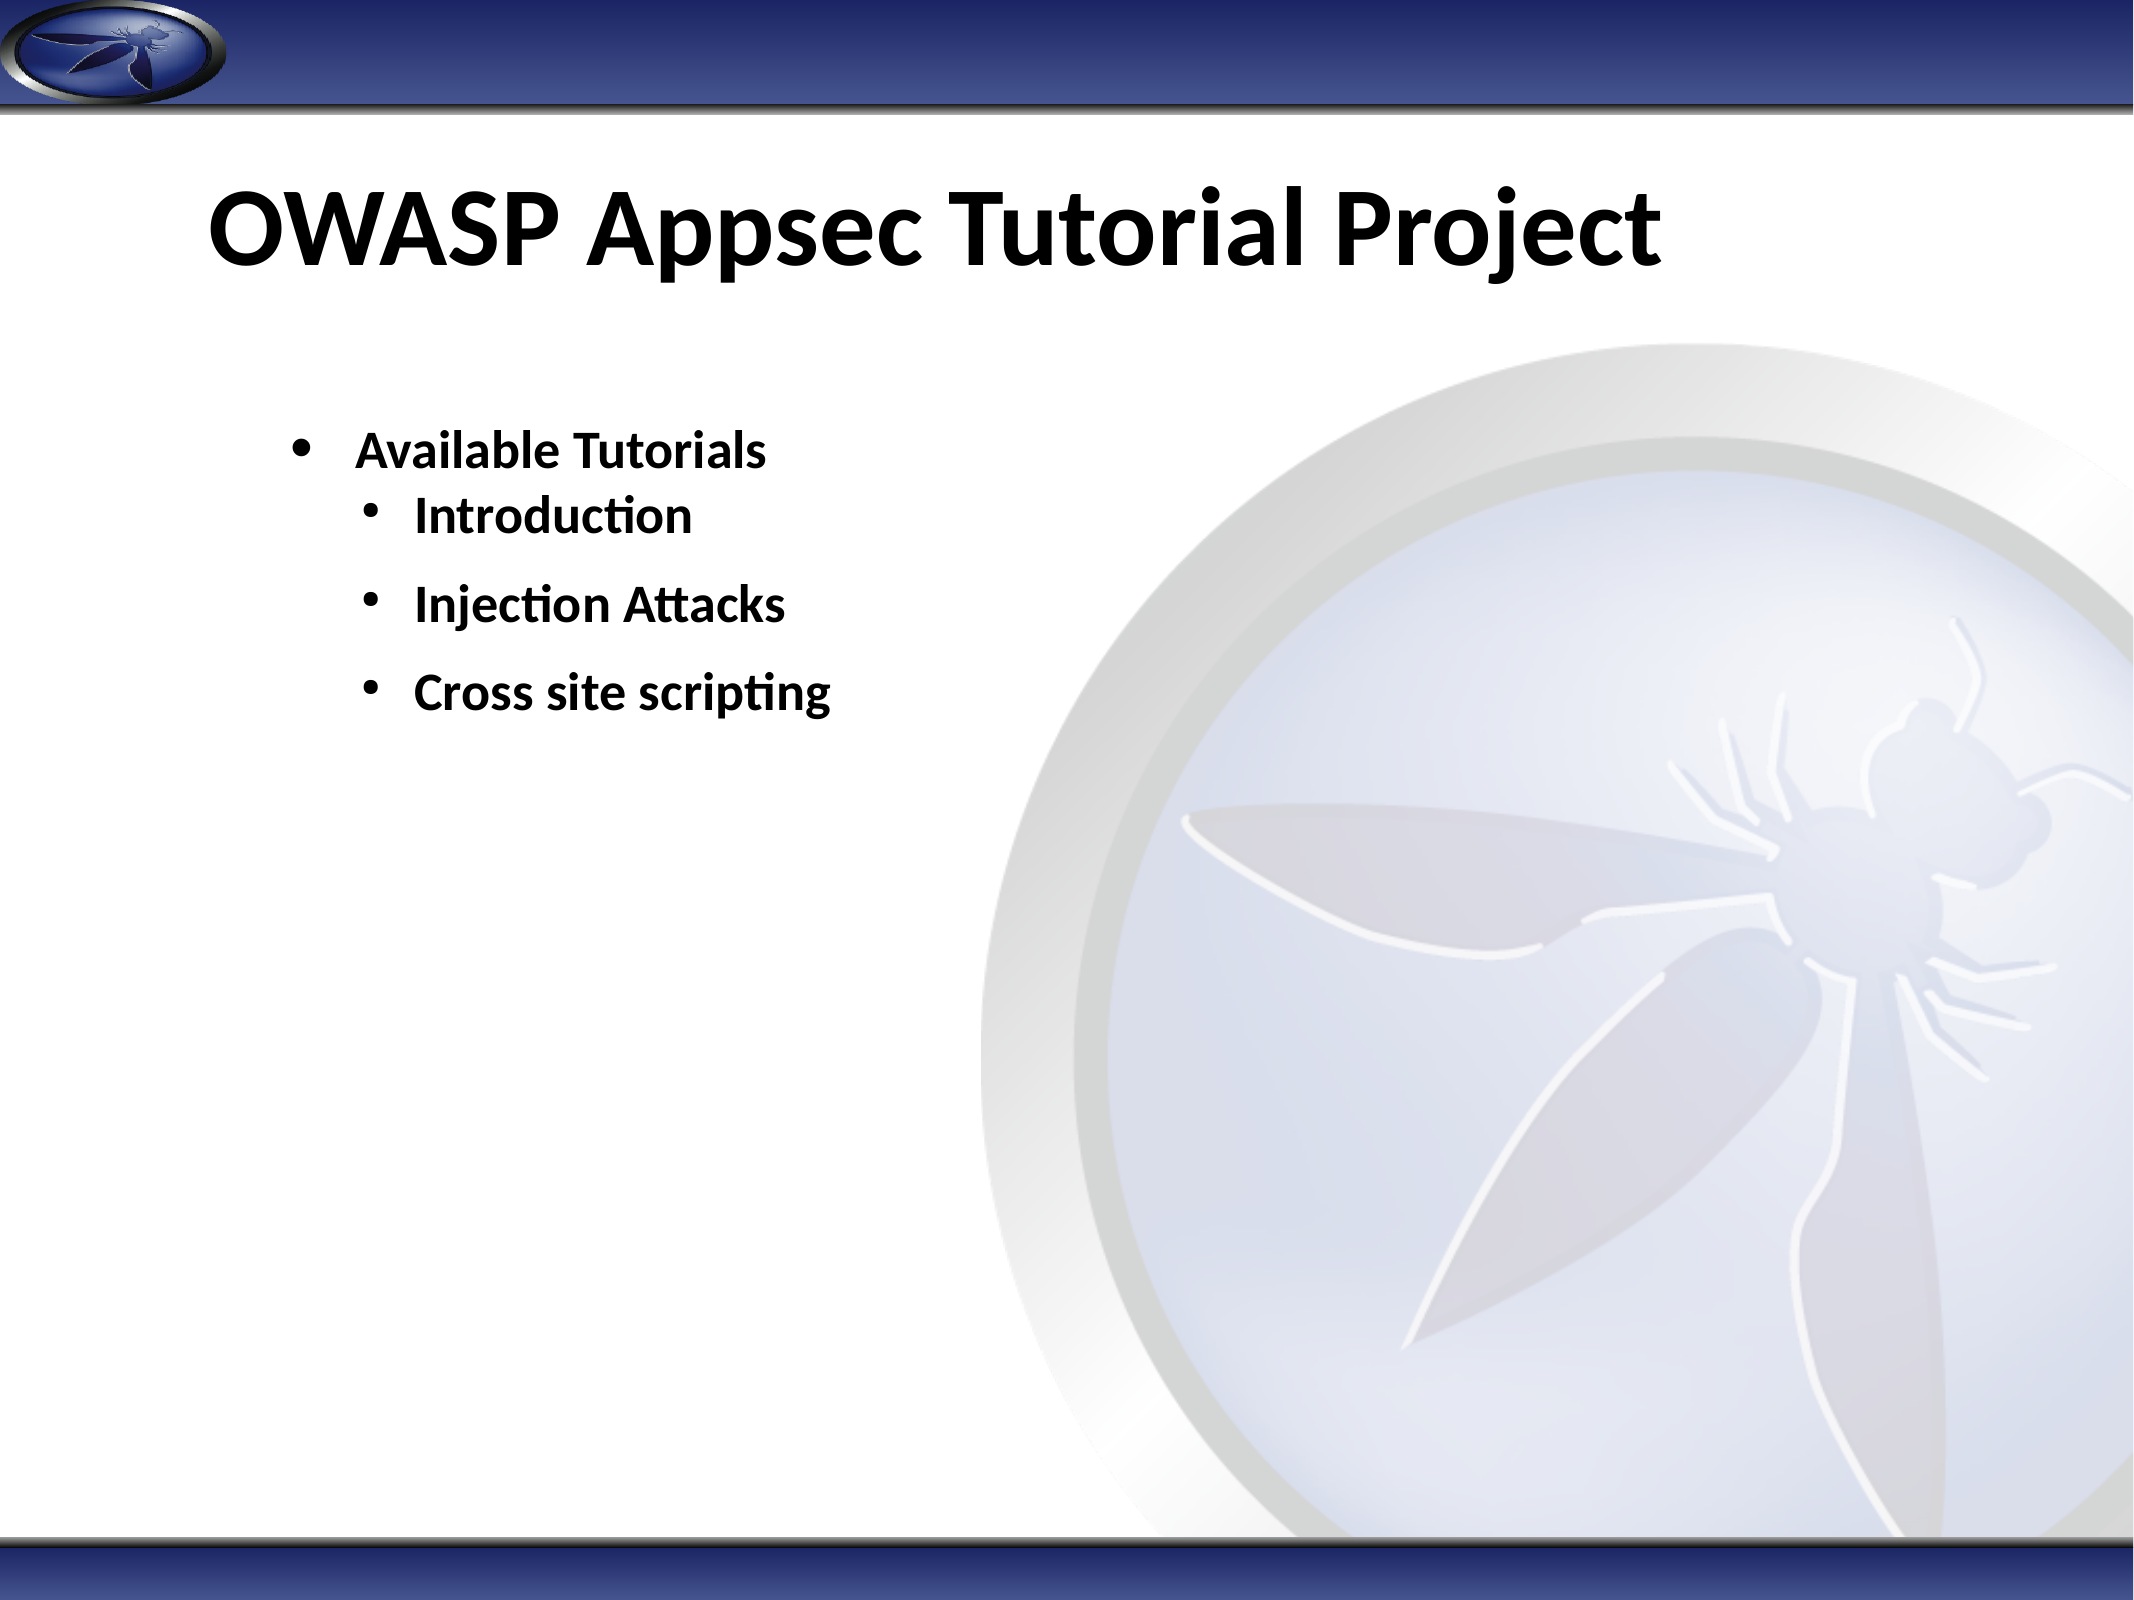

# OWASP Appsec Tutorial Project
 Available Tutorials
Introduction
Injection Attacks
Cross site scripting